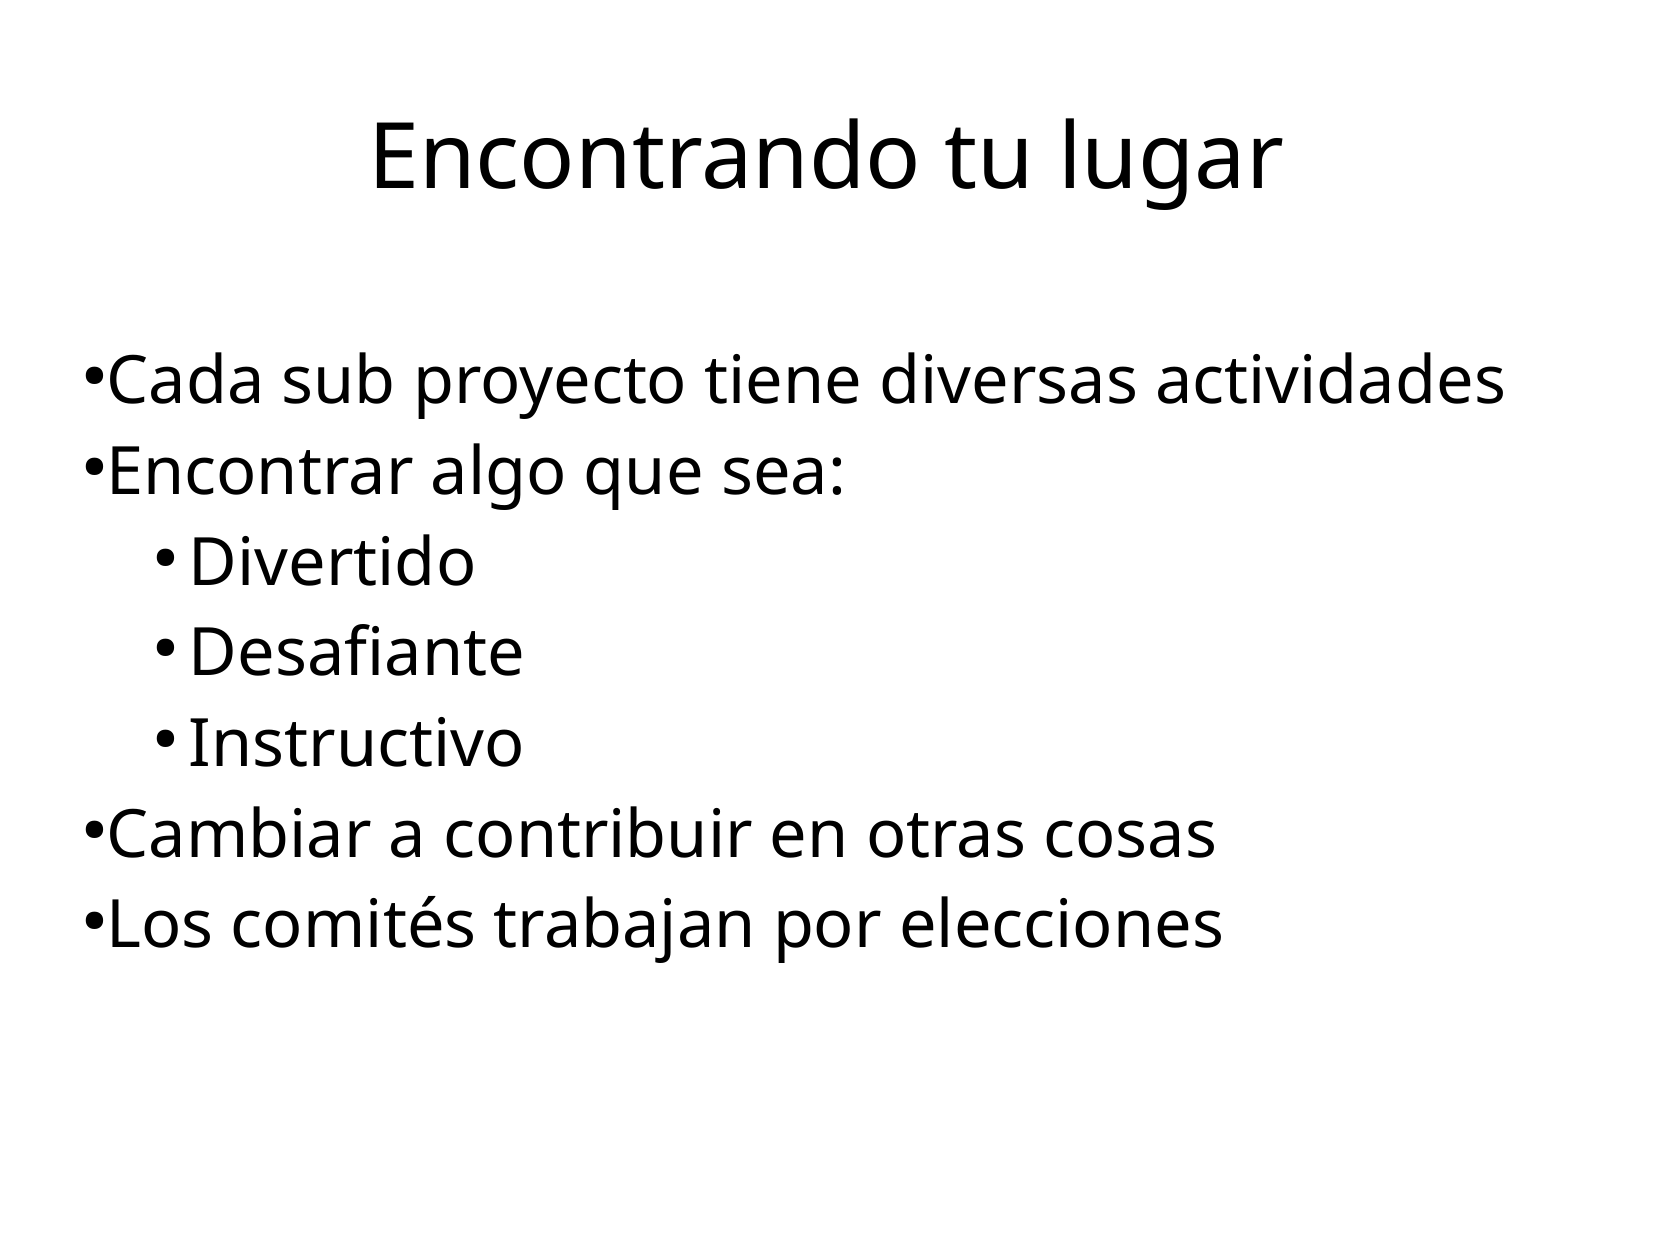

# Encontrando tu lugar
Cada sub proyecto tiene diversas actividades
Encontrar algo que sea:
Divertido
Desafiante
Instructivo
Cambiar a contribuir en otras cosas
Los comités trabajan por elecciones